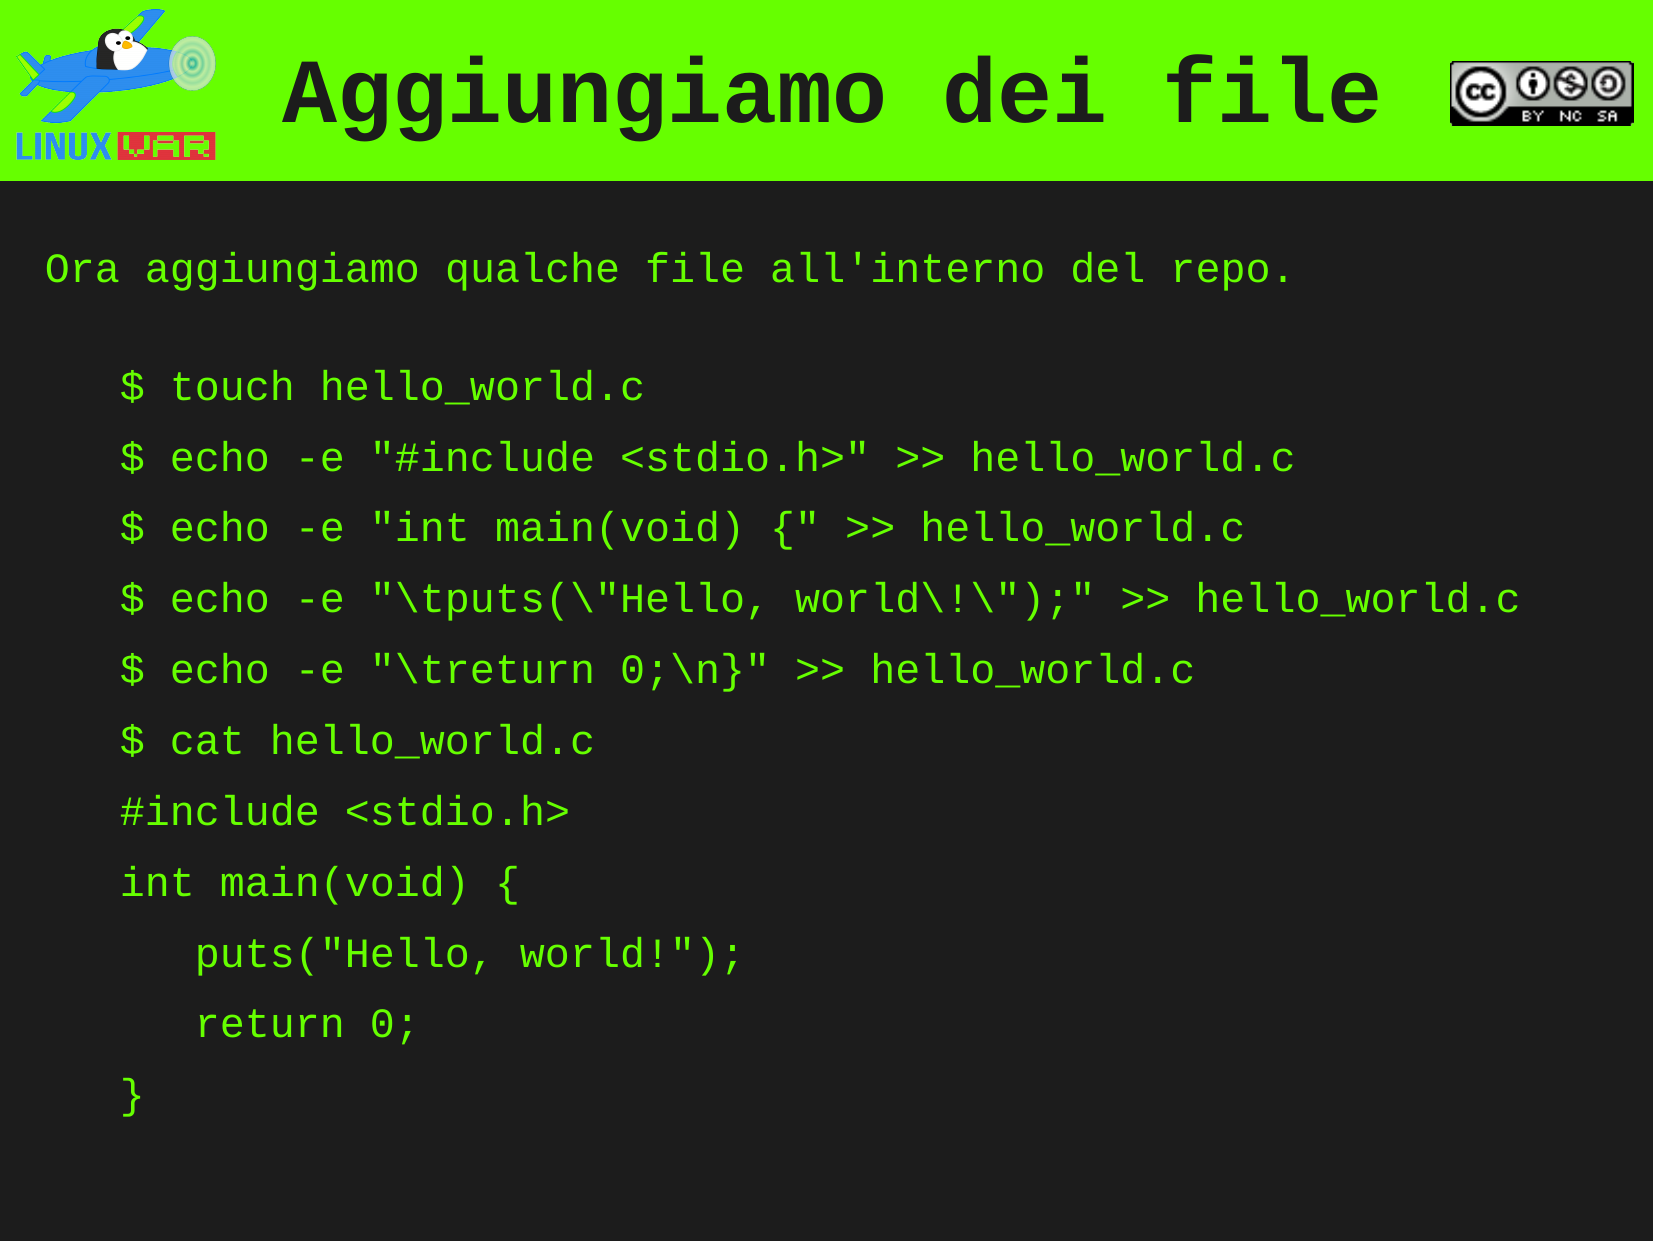

Aggiungiamo dei file
Ora aggiungiamo qualche file all'interno del repo.
	$ touch hello_world.c
	$ echo -e "#include <stdio.h>" >> hello_world.c
	$ echo -e "int main(void) {" >> hello_world.c
	$ echo -e "\tputs(\"Hello, world\!\");" >> hello_world.c
	$ echo -e "\treturn 0;\n}" >> hello_world.c
	$ cat hello_world.c
	#include <stdio.h>
	int main(void) {
		puts("Hello, world!");
		return 0;
	}